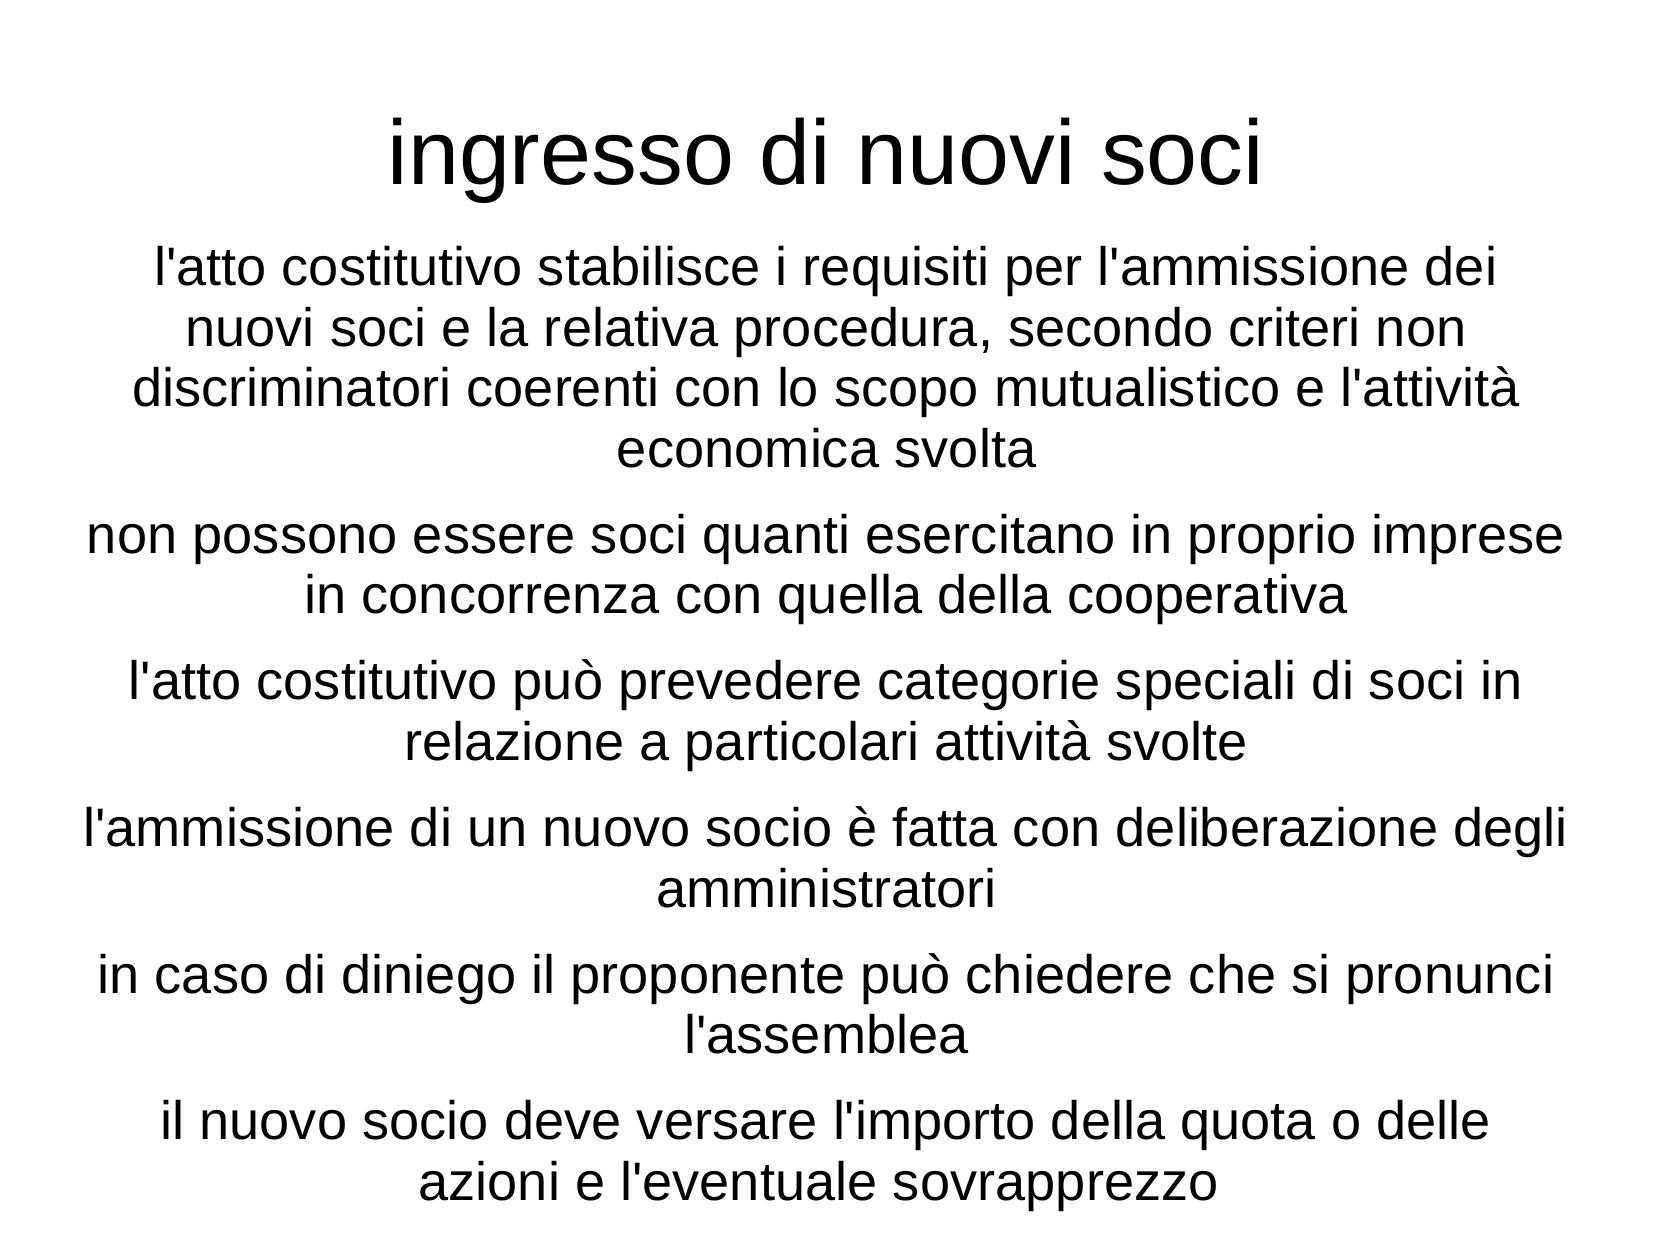

# ingresso di nuovi soci
l'atto costitutivo stabilisce i requisiti per l'ammissione dei nuovi soci e la relativa procedura, secondo criteri non discriminatori coerenti con lo scopo mutualistico e l'attività economica svolta
non possono essere soci quanti esercitano in proprio imprese in concorrenza con quella della cooperativa
l'atto costitutivo può prevedere categorie speciali di soci in relazione a particolari attività svolte
l'ammissione di un nuovo socio è fatta con deliberazione degli amministratori
in caso di diniego il proponente può chiedere che si pronunci l'assemblea
il nuovo socio deve versare l'importo della quota o delle azioni e l'eventuale sovrapprezzo